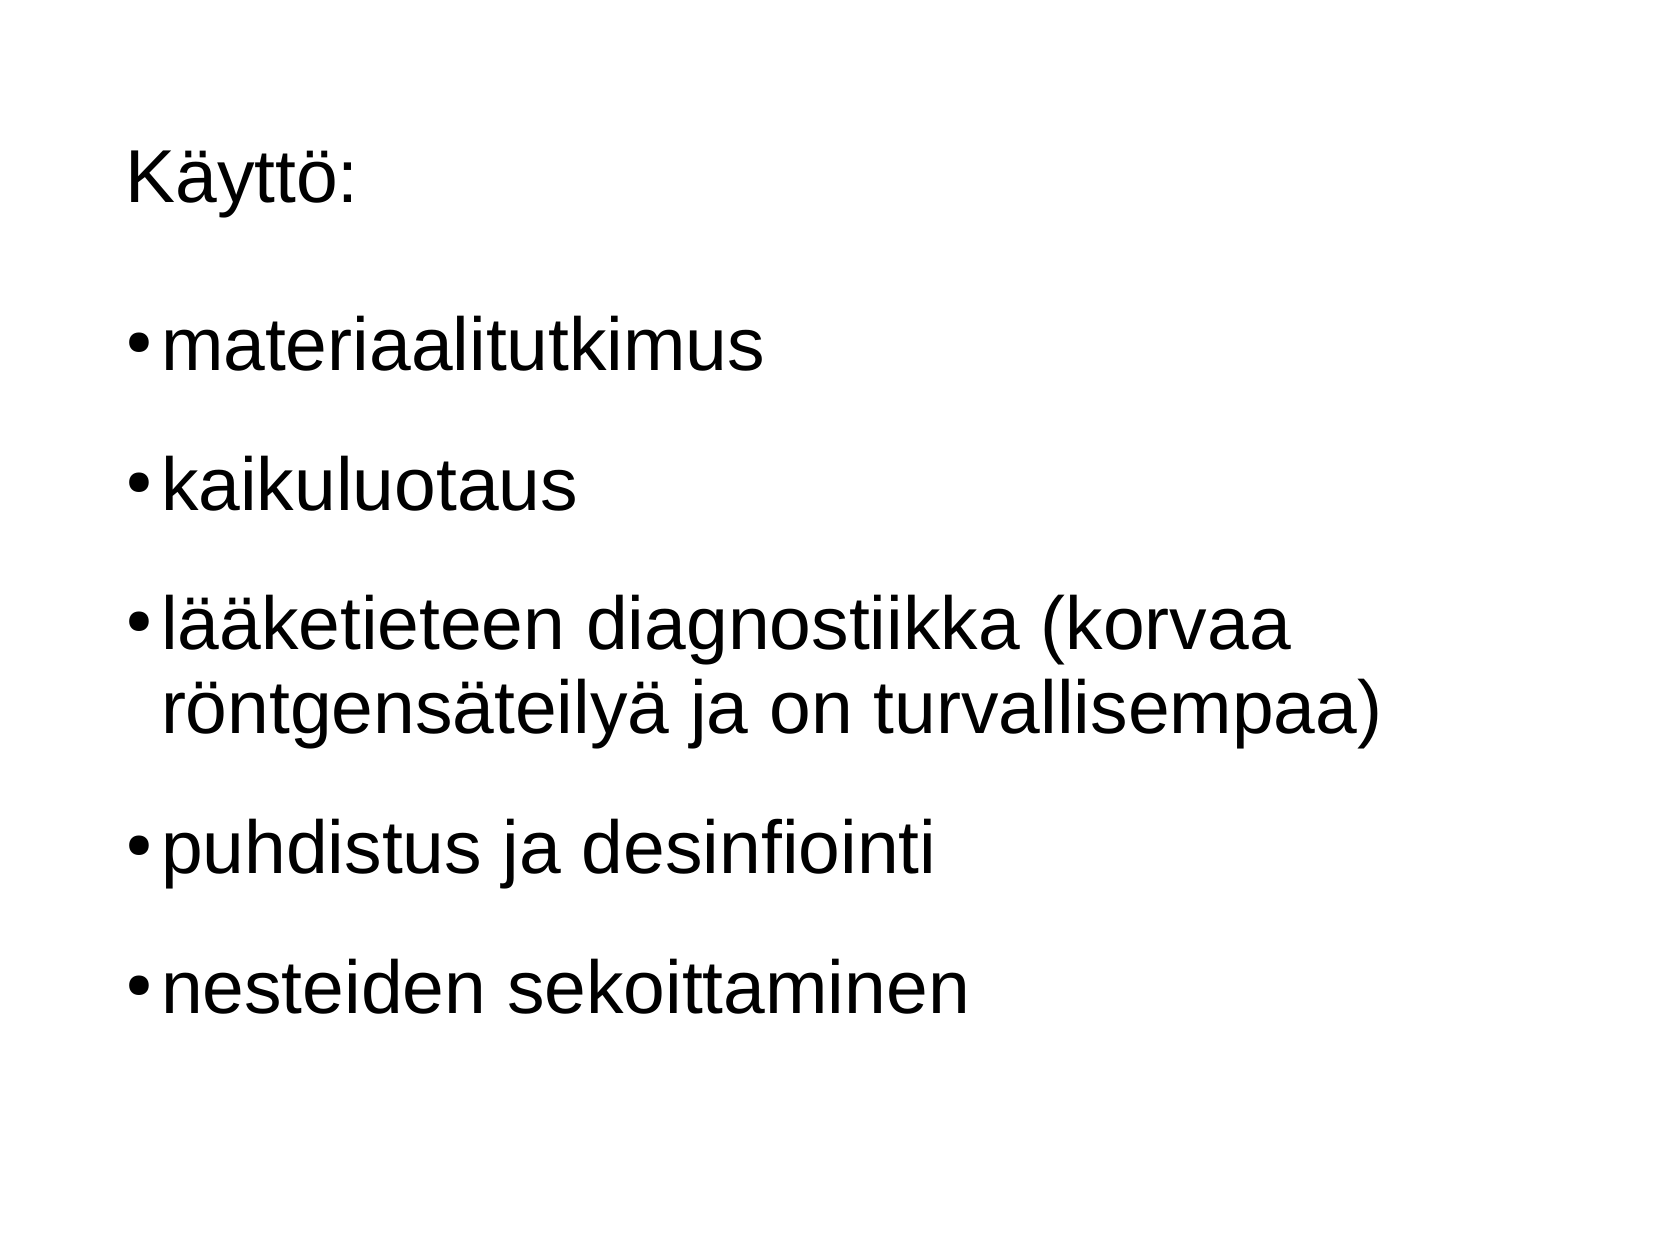

Käyttö:
materiaalitutkimus
kaikuluotaus
lääketieteen diagnostiikka (korvaa röntgensäteilyä ja on turvallisempaa)
puhdistus ja desinfiointi
nesteiden sekoittaminen